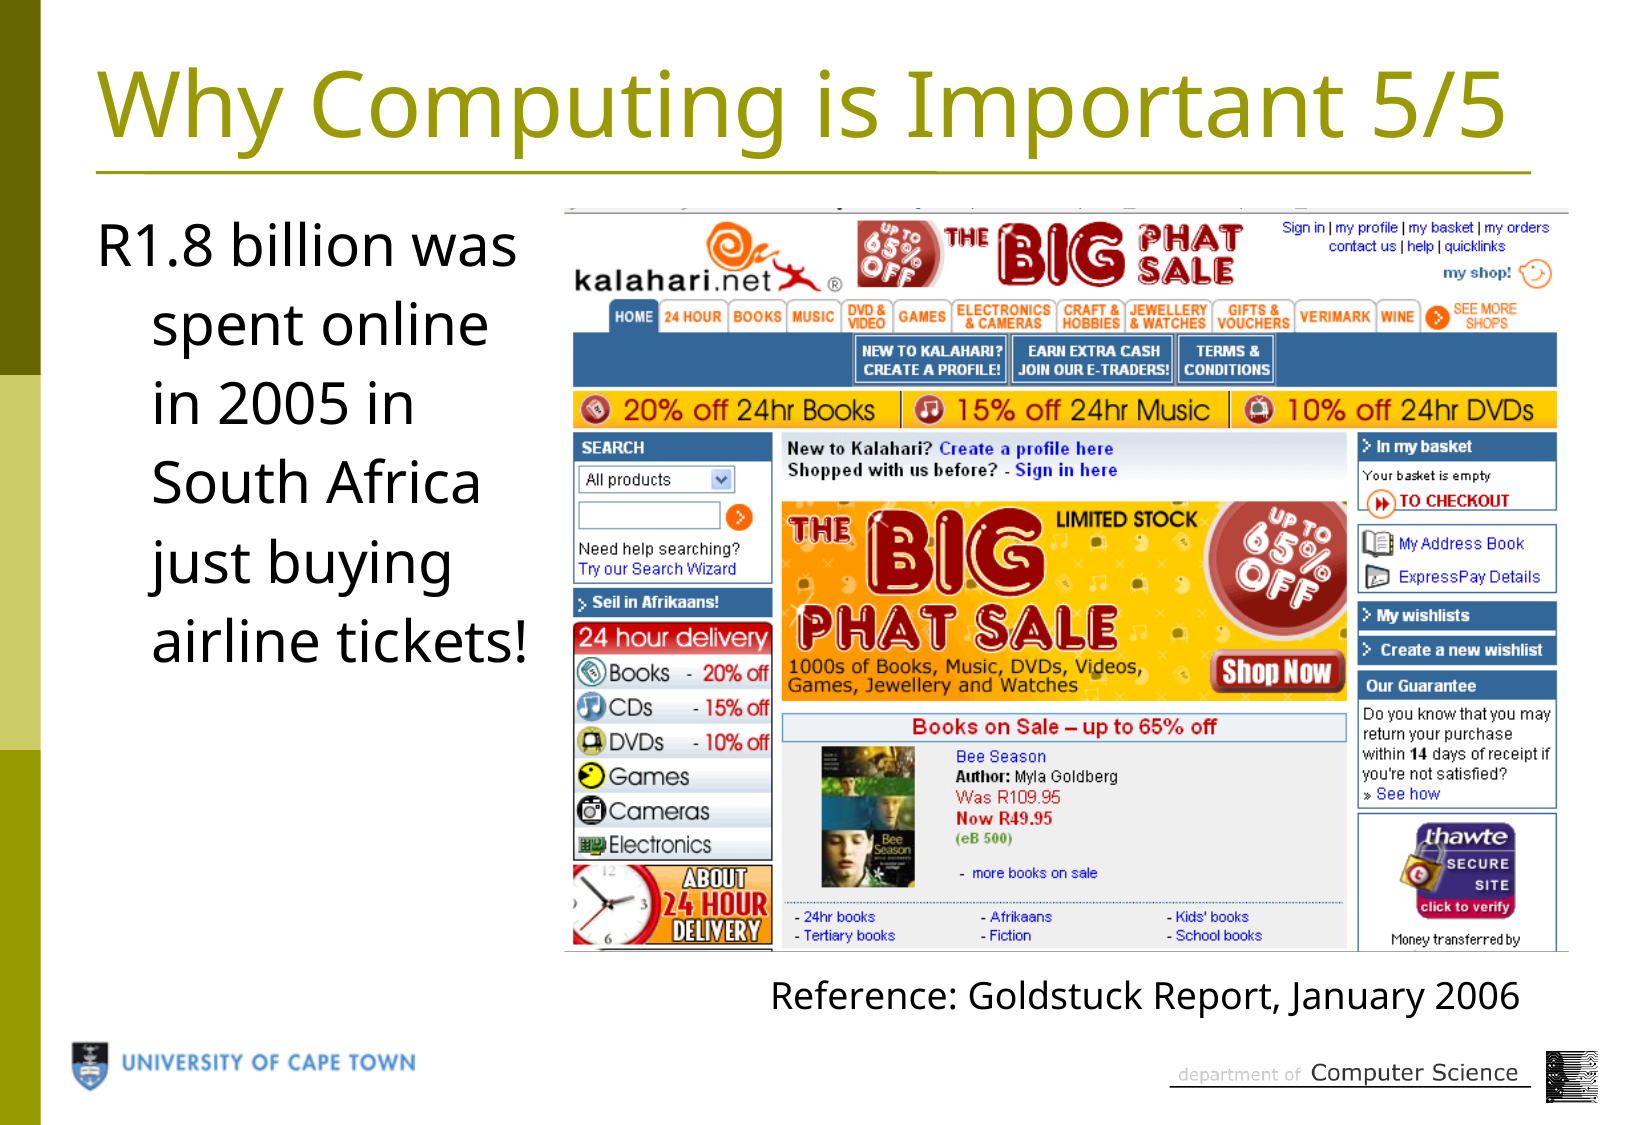

# Why Computing is Important 5/5
R1.8 billion was spent online in 2005 in South Africa just buying airline tickets!
Reference: Goldstuck Report, January 2006